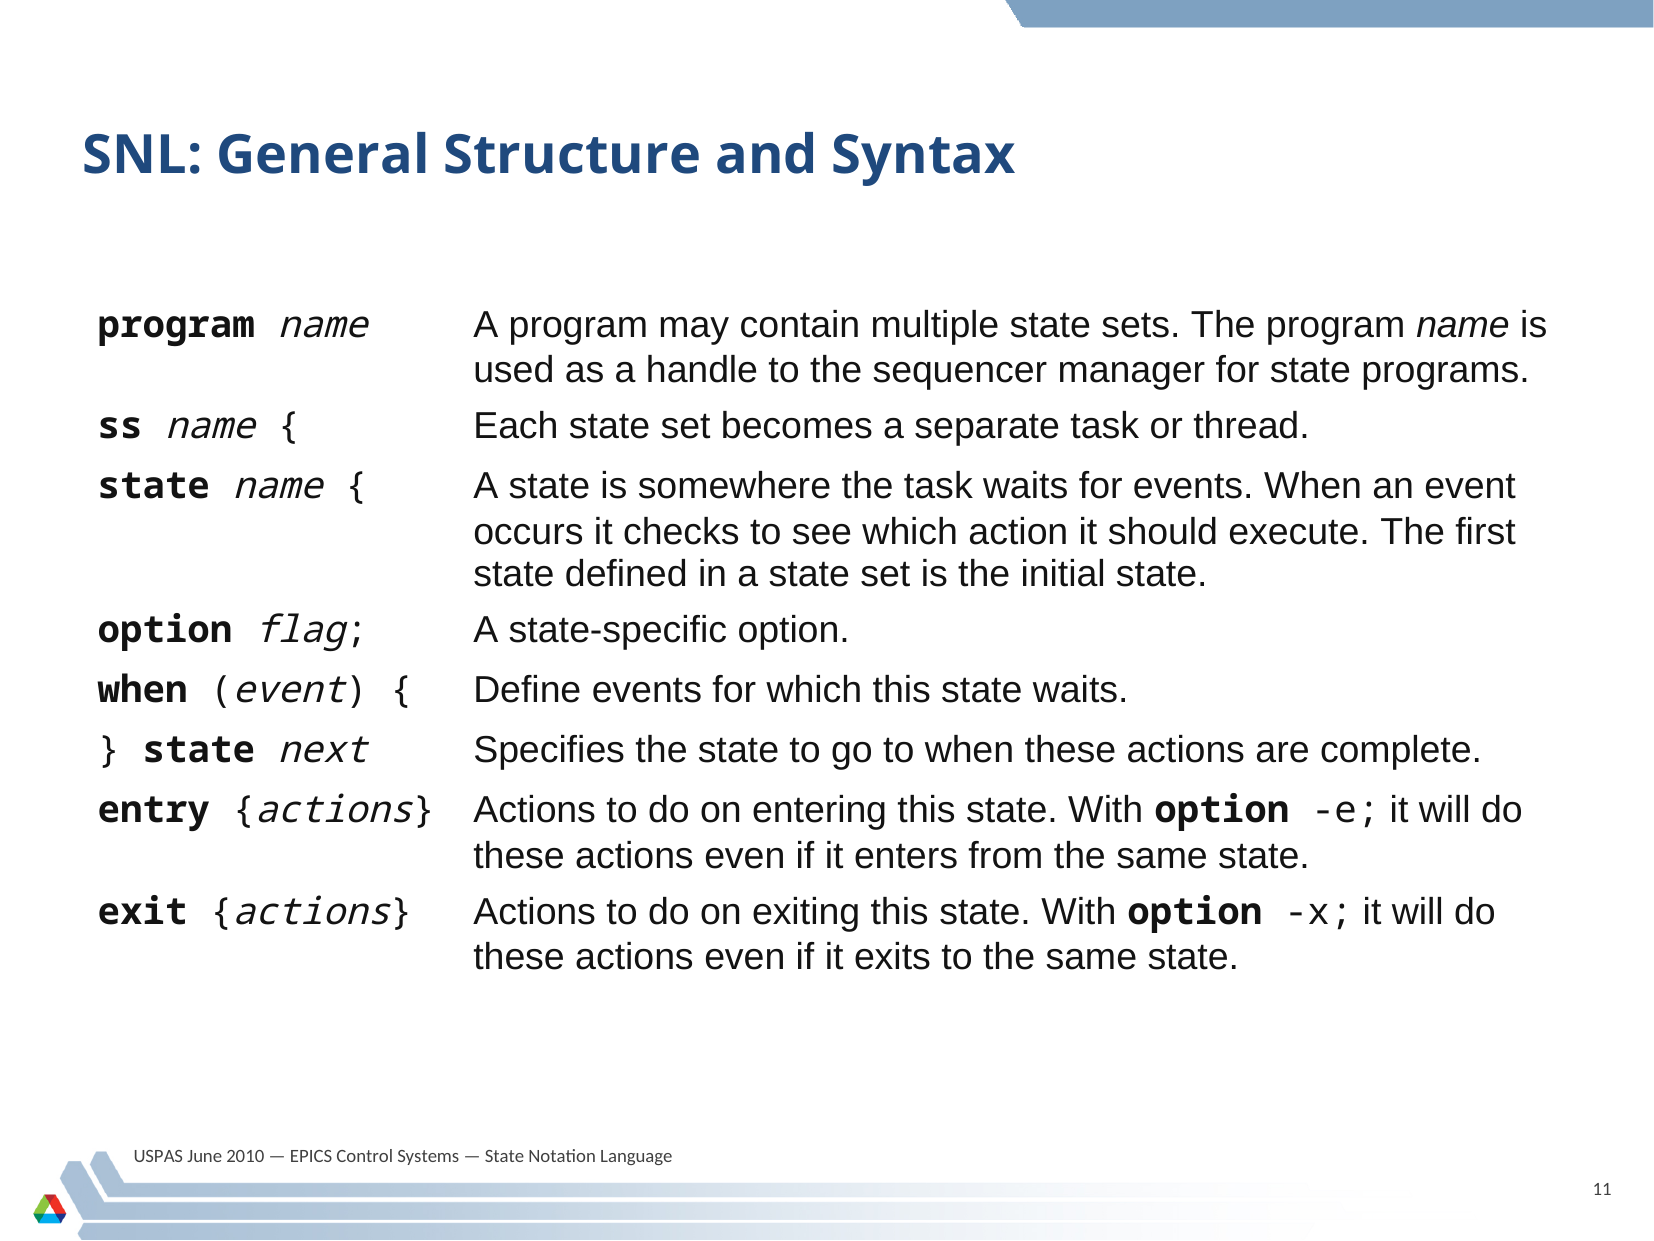

# SNL: General Structure and Syntax
program name	A program may contain multiple state sets. The program name is used as a handle to the sequencer manager for state programs.
ss name {	Each state set becomes a separate task or thread.
state name {	A state is somewhere the task waits for events. When an event occurs it checks to see which action it should execute. The first state defined in a state set is the initial state.
option flag;	A state-specific option.
when (event) {	Define events for which this state waits.
} state next 	Specifies the state to go to when these actions are complete.
entry {actions}	Actions to do on entering this state. With option -e; it will do these actions even if it enters from the same state.
exit {actions}	Actions to do on exiting this state. With option -x; it will do these actions even if it exits to the same state.
USPAS June 2010 — EPICS Control Systems — State Notation Language
11